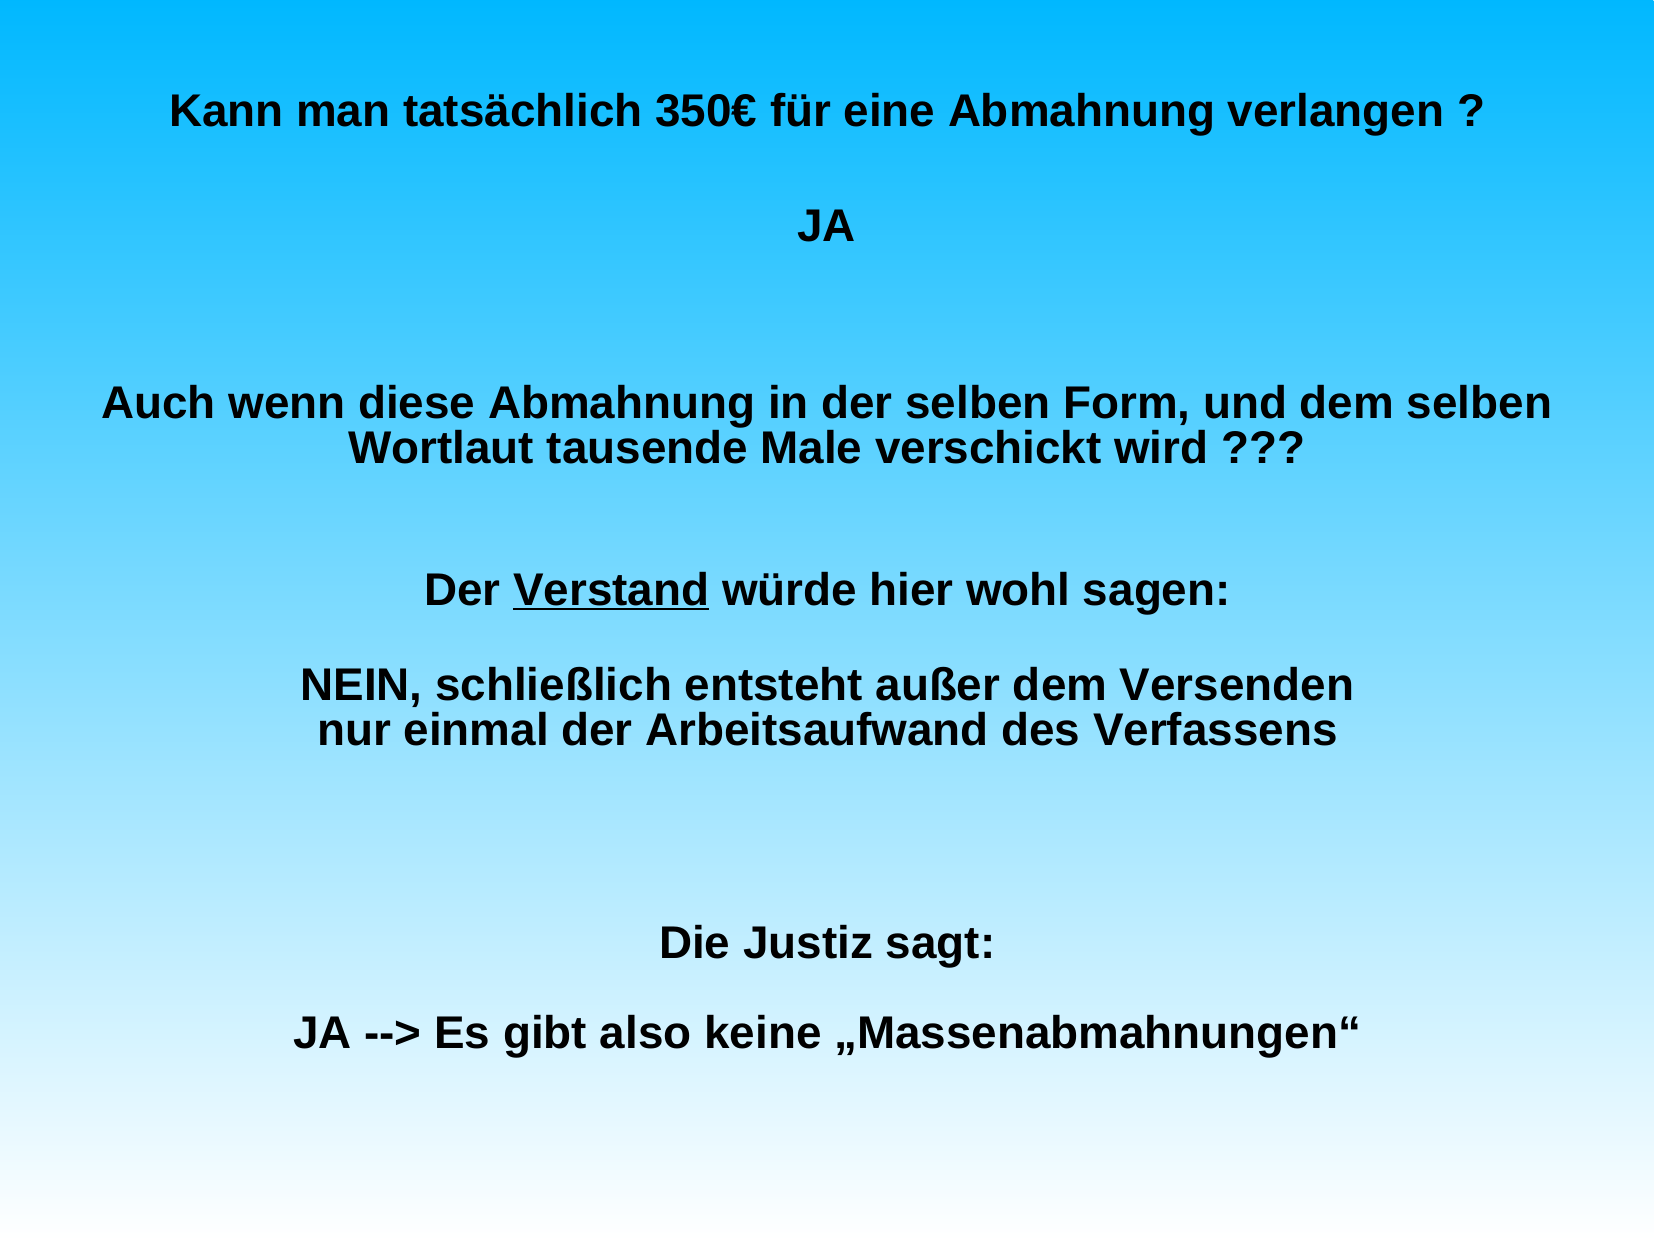

Kann man tatsächlich 350€ für eine Abmahnung verlangen ?
JA
Auch wenn diese Abmahnung in der selben Form, und dem selben
Wortlaut tausende Male verschickt wird ???
Der Verstand würde hier wohl sagen:
NEIN, schließlich entsteht außer dem Versenden
nur einmal der Arbeitsaufwand des Verfassens
Die Justiz sagt:
JA --> Es gibt also keine „Massenabmahnungen“